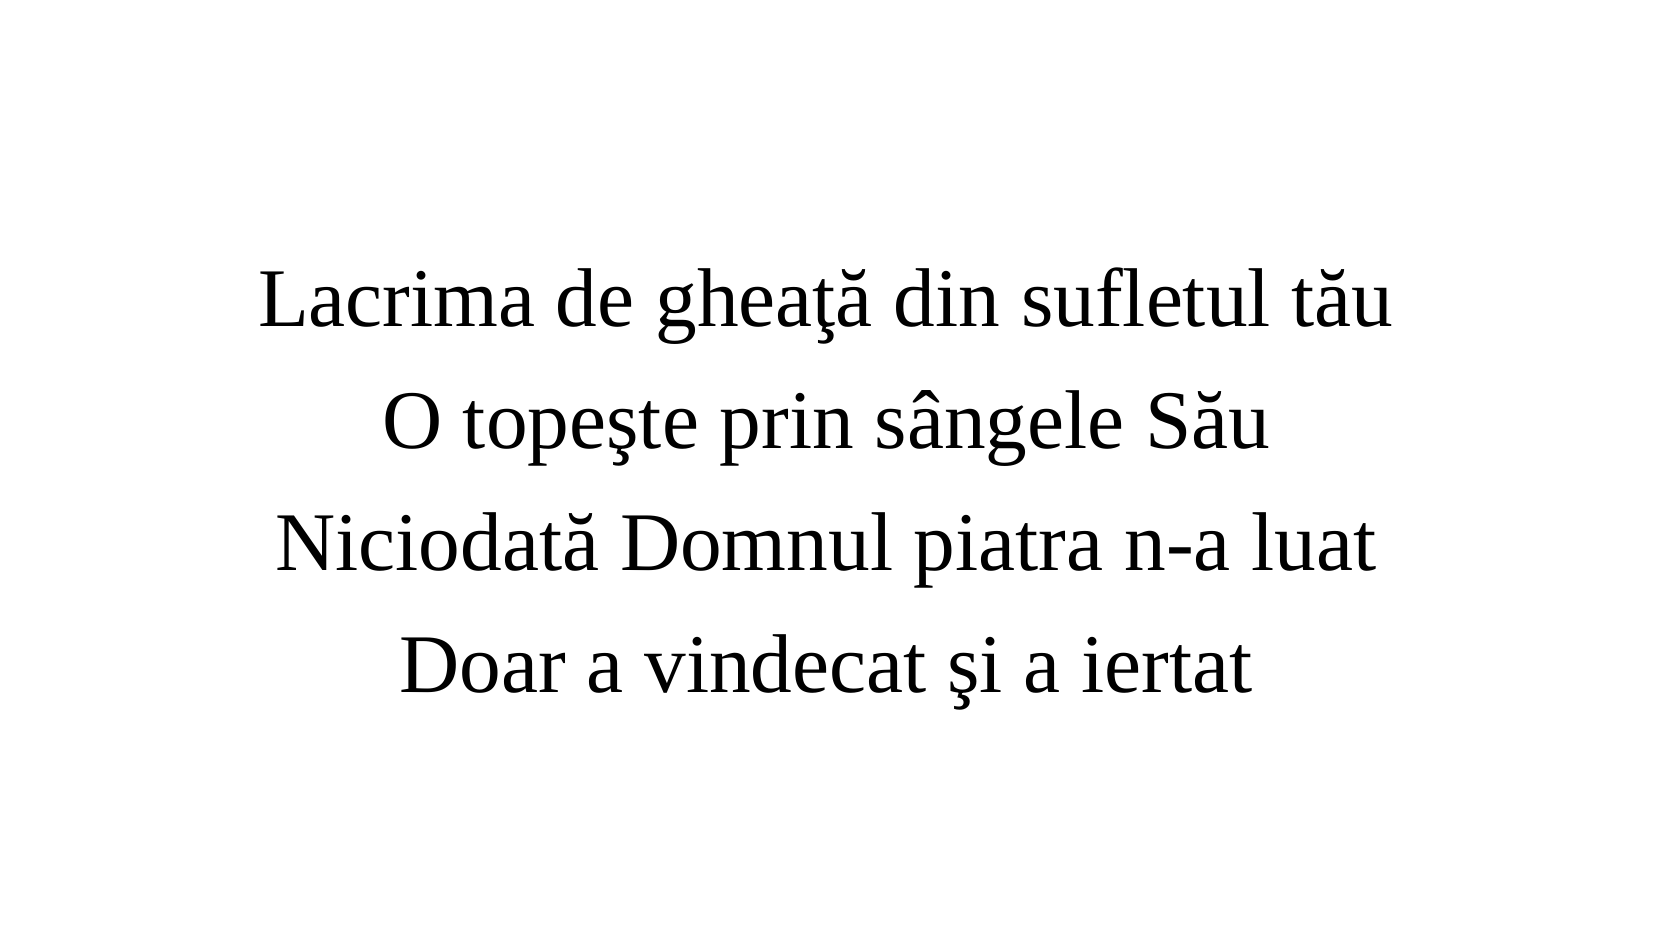

# Lacrima de gheaţă din sufletul tău
O topeşte prin sângele Său
Niciodată Domnul piatra n-a luat
Doar a vindecat şi a iertat